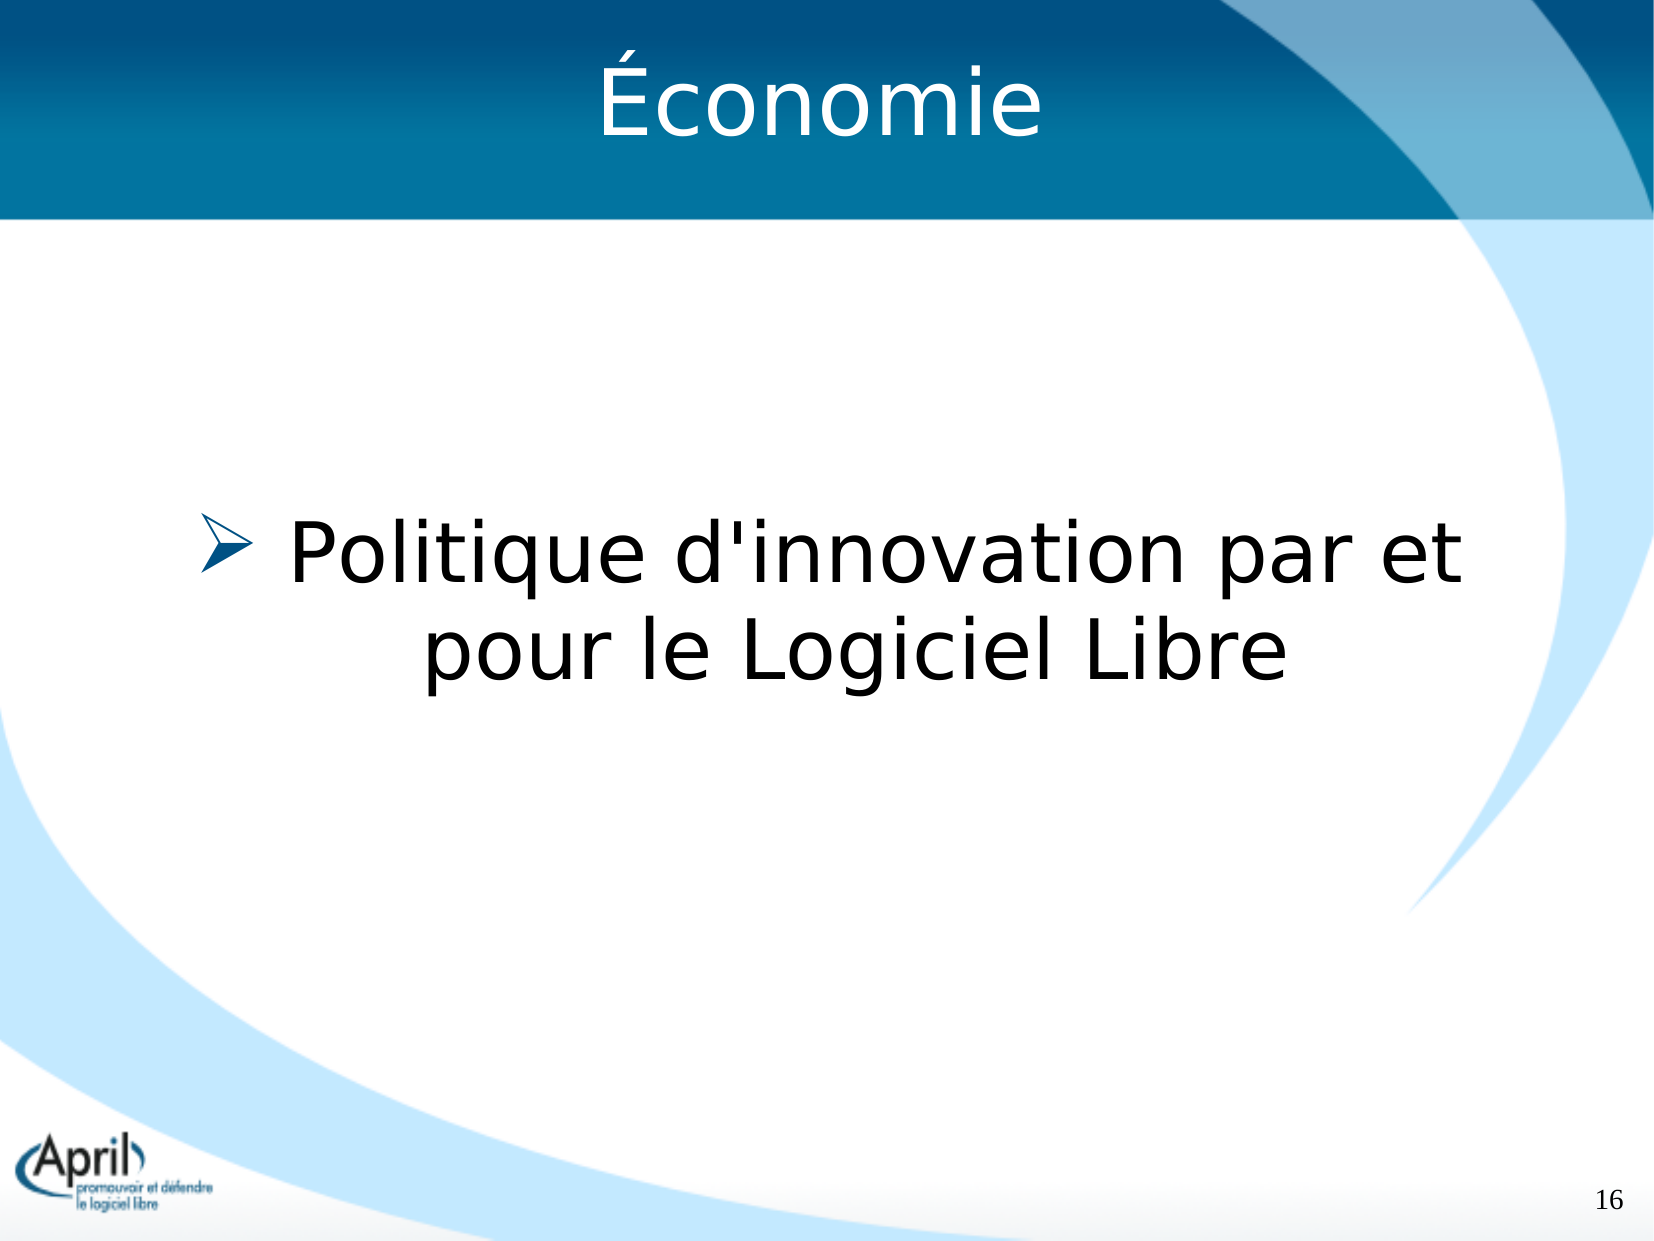

# Économie
 Politique d'innovation par et pour le Logiciel Libre
16